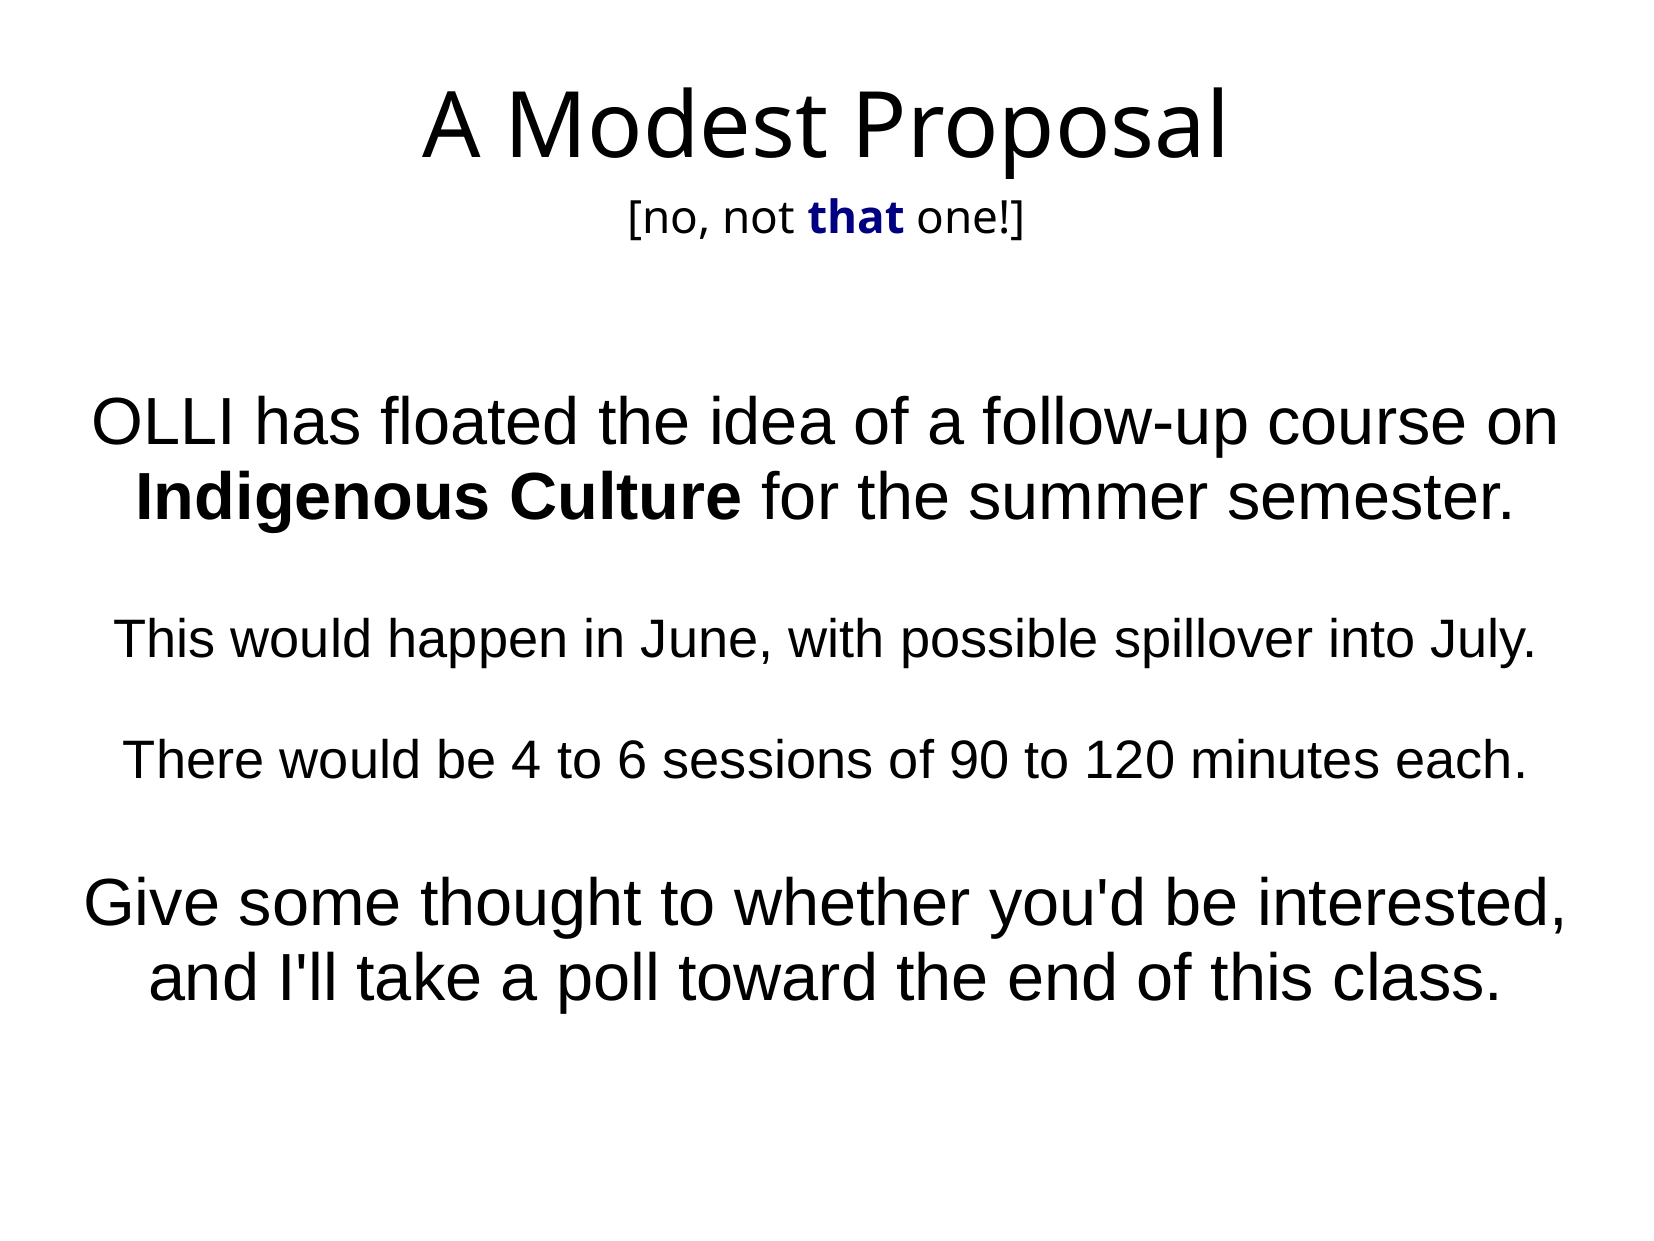

# A Modest Proposal [no, not that one!]
OLLI has floated the idea of a follow-up course on Indigenous Culture for the summer semester.
This would happen in June, with possible spillover into July.
There would be 4 to 6 sessions of 90 to 120 minutes each.
Give some thought to whether you'd be interested, and I'll take a poll toward the end of this class.